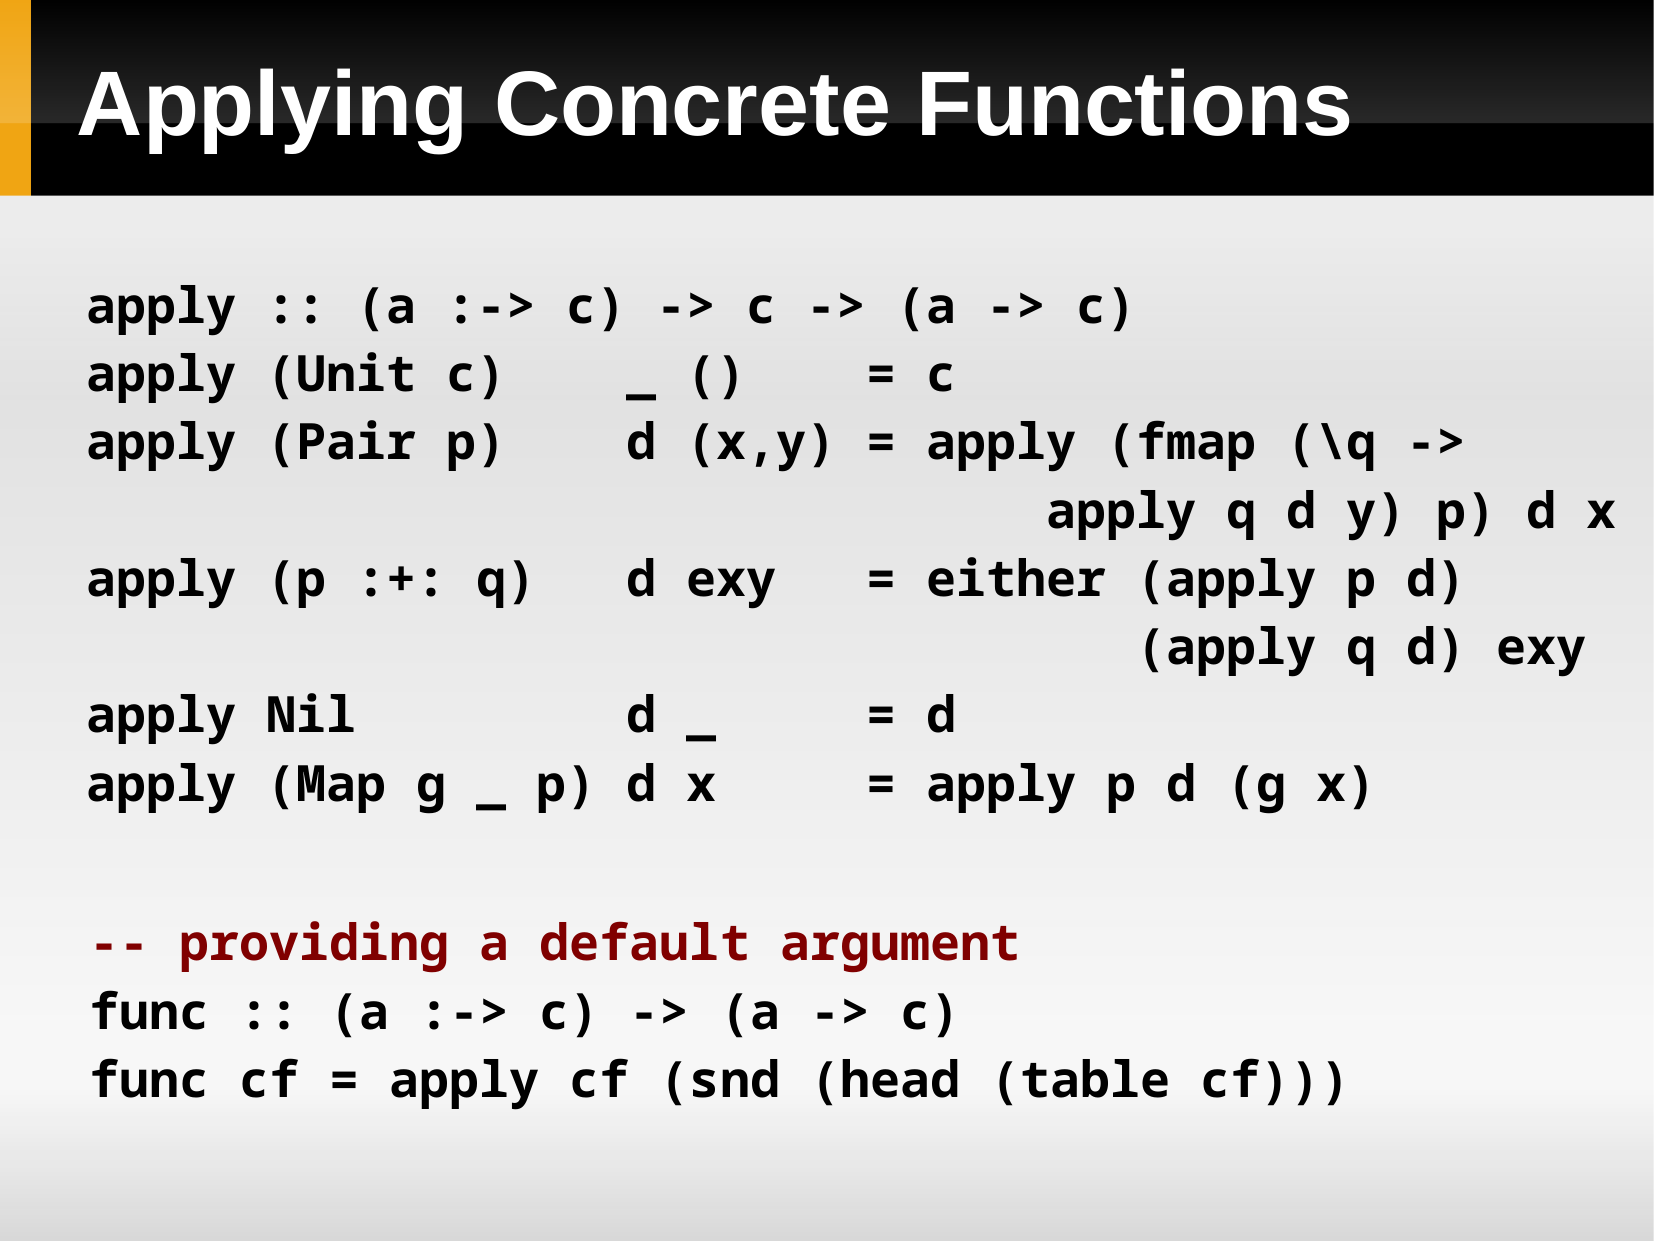

# Applying Concrete Functions
apply :: (a :-> c) -> c -> (a -> c)
apply (Unit c) _ () = c
apply (Pair p) d (x,y) = apply (fmap (\q ->
 apply q d y) p) d x
apply (p :+: q) d exy = either (apply p d)
 (apply q d) exy
apply Nil d _ = d
apply (Map g _ p) d x = apply p d (g x)
-- providing a default argument
func :: (a :-> c) -> (a -> c)
func cf = apply cf (snd (head (table cf)))